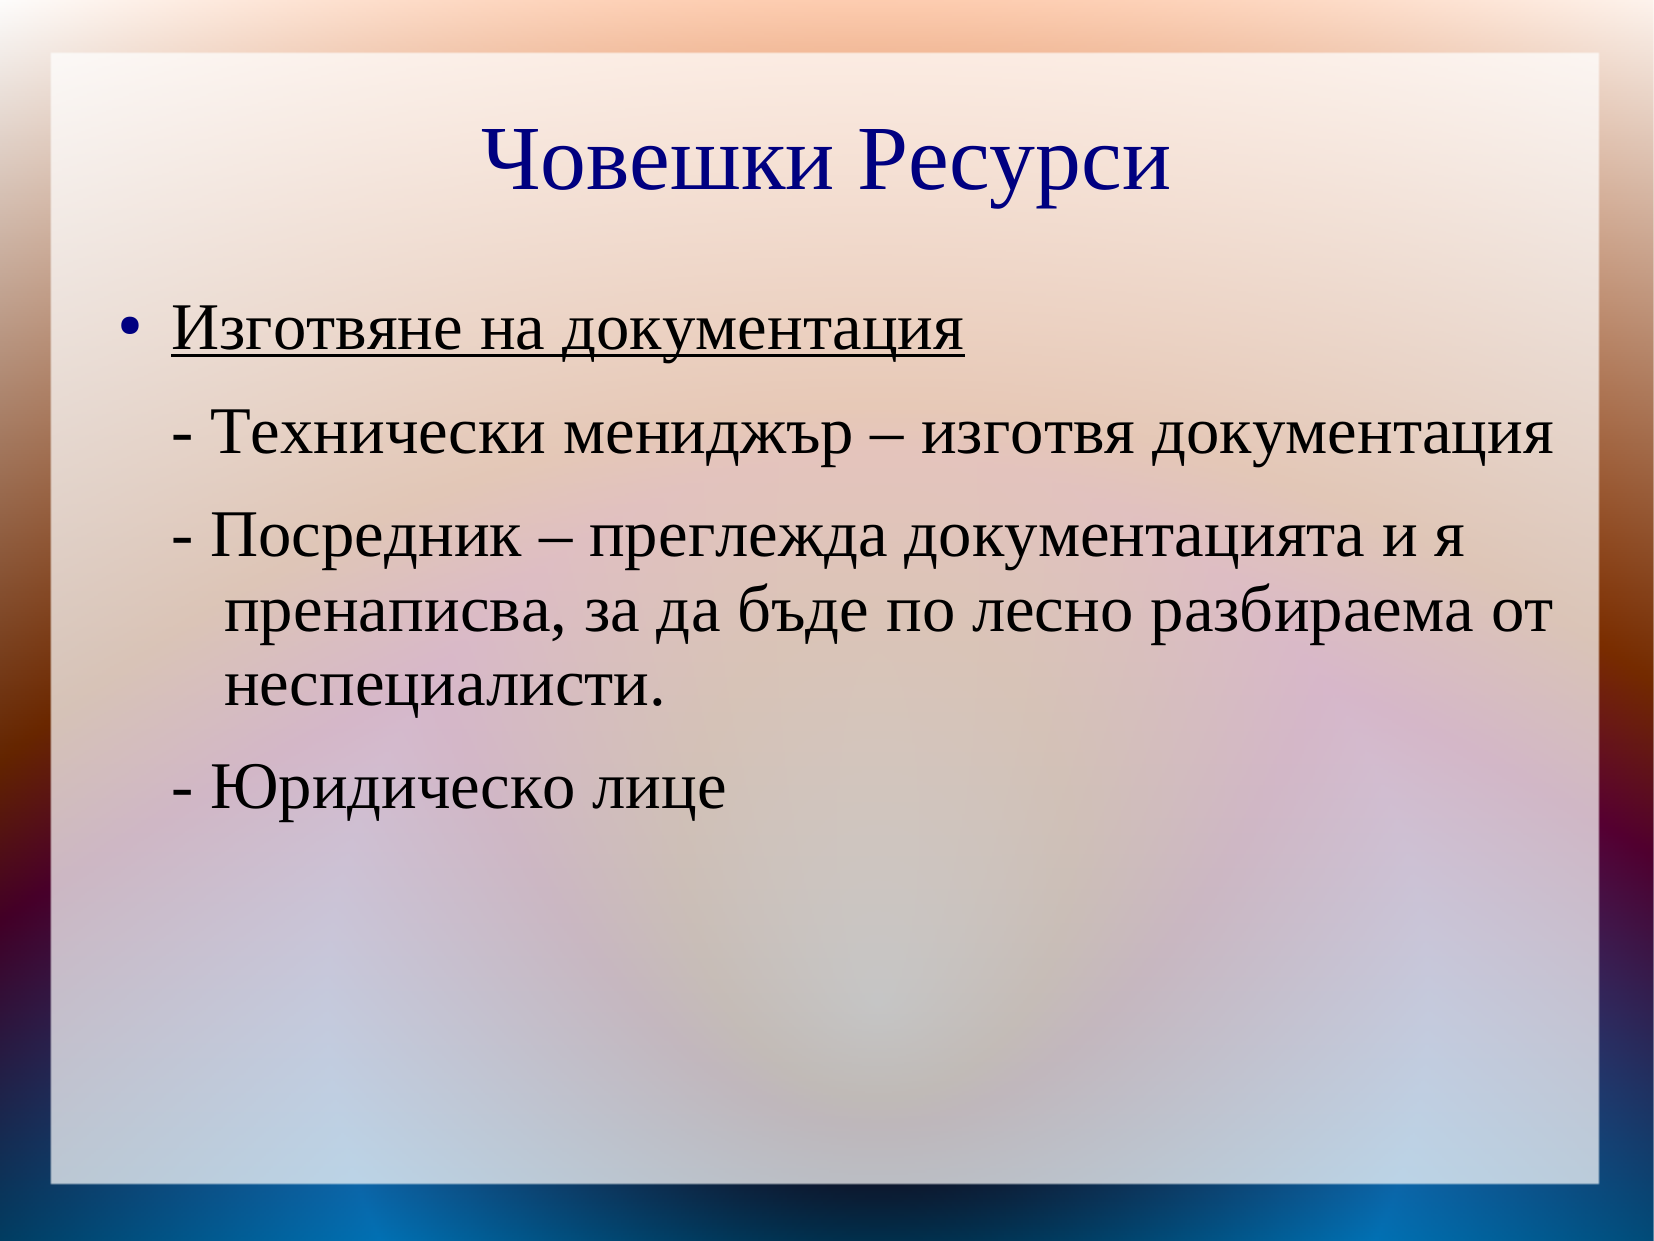

# Човешки Ресурси
Изготвяне на документация
- Технически мениджър – изготвя документация
- Посредник – преглежда документацията и я пренаписва, за да бъде по лесно разбираема от неспециалисти.
- Юридическо лице